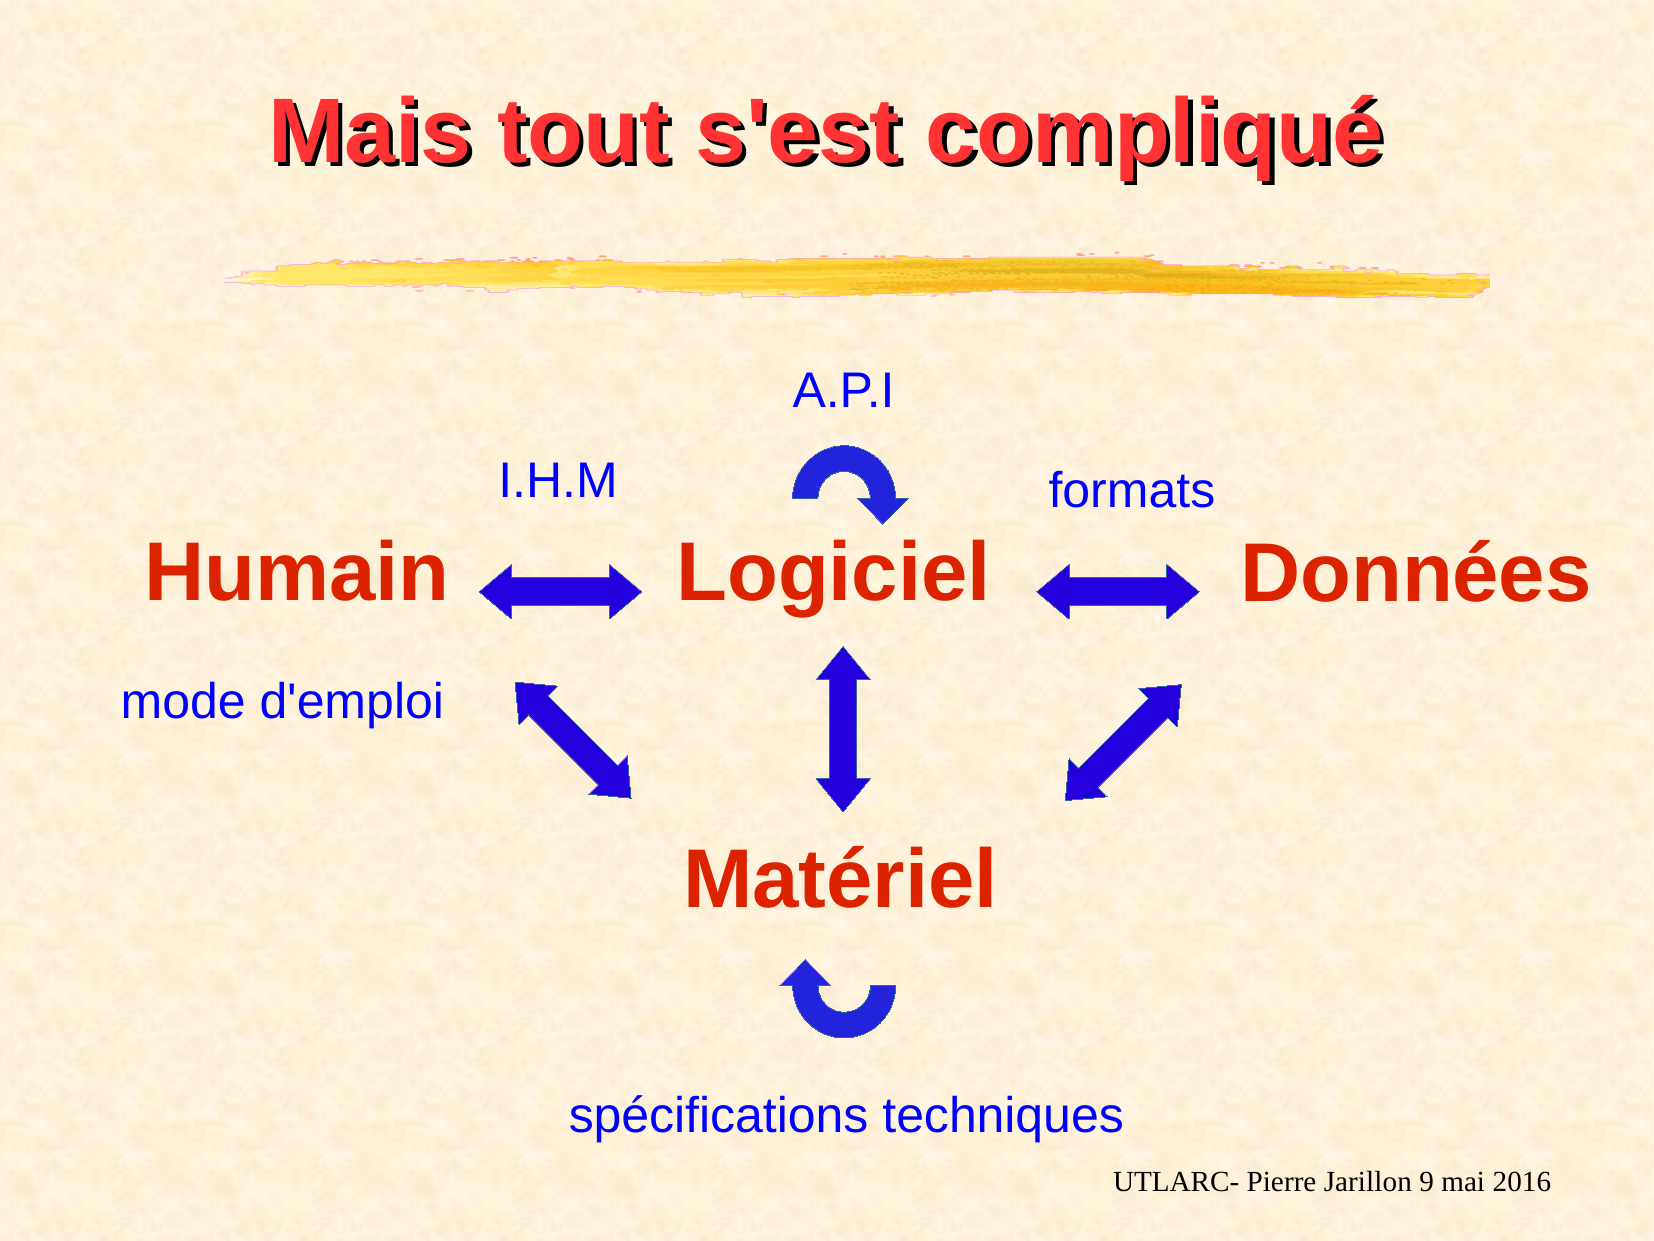

# Mais tout s'est compliqué
A.P.I
I.H.M
formats
Logiciel
Humain
Données
mode d'emploi
Matériel
spécifications techniques
UTLARC- Pierre Jarillon 9 mai 2016